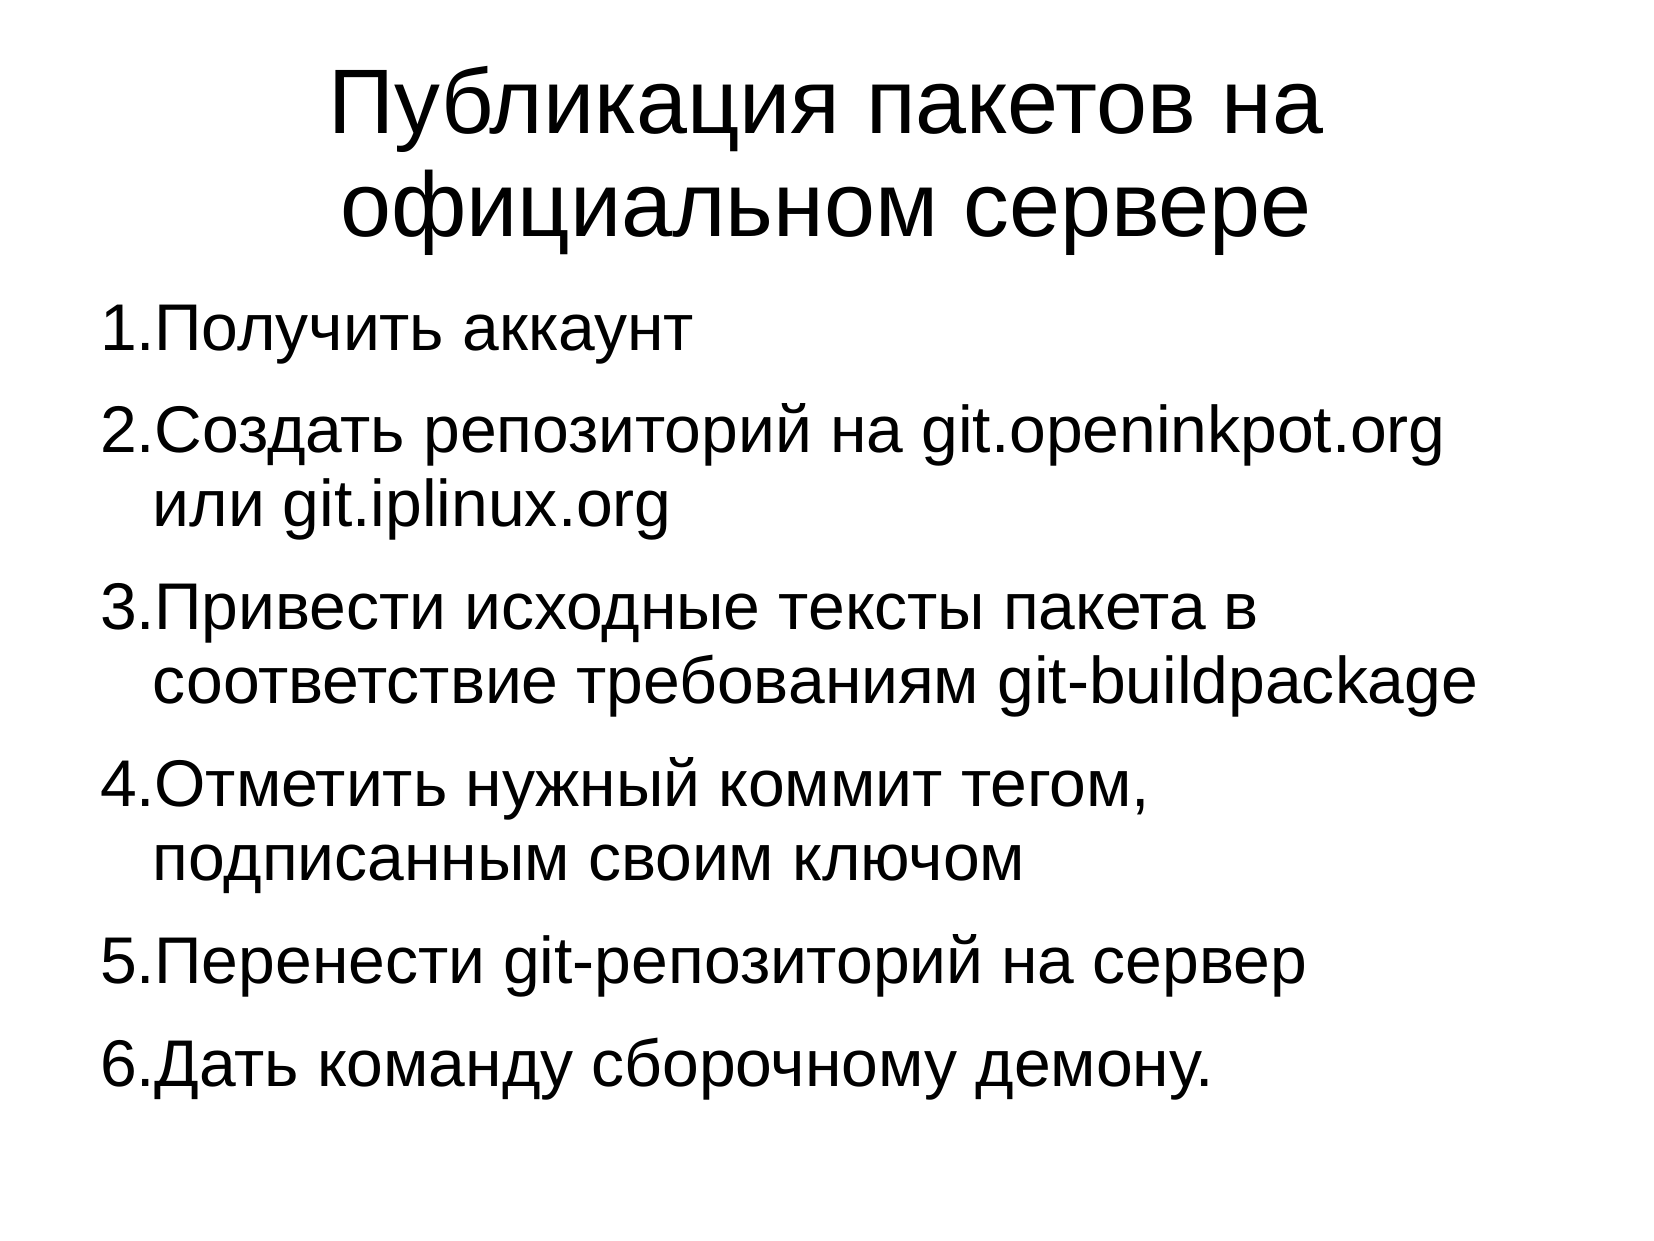

# Публикация пакетов на официальном сервере
Получить аккаунт
Создать репозиторий на git.openinkpot.org или git.iplinux.org
Привести исходные тексты пакета в соответствие требованиям git-buildpackage
Отметить нужный коммит тегом, подписанным своим ключом
Перенести git-репозиторий на сервер
Дать команду сборочному демону.